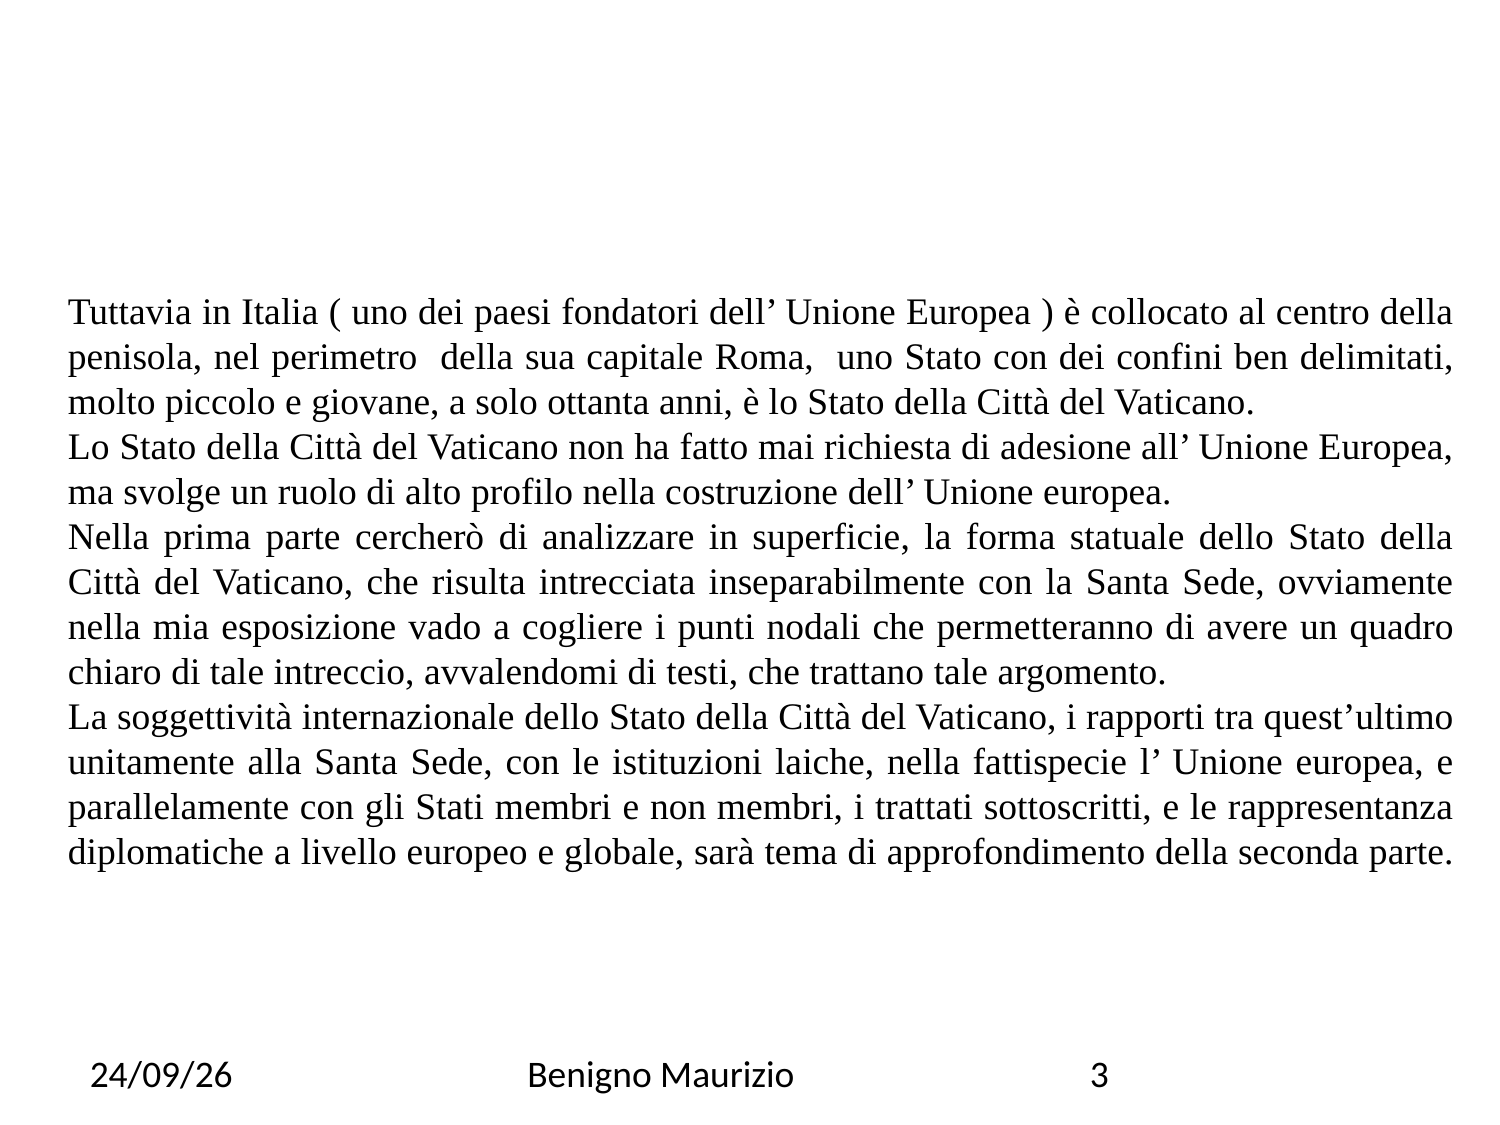

Tuttavia in Italia ( uno dei paesi fondatori dell’ Unione Europea ) è collocato al centro della penisola, nel perimetro della sua capitale Roma, uno Stato con dei confini ben delimitati, molto piccolo e giovane, a solo ottanta anni, è lo Stato della Città del Vaticano.
Lo Stato della Città del Vaticano non ha fatto mai richiesta di adesione all’ Unione Europea, ma svolge un ruolo di alto profilo nella costruzione dell’ Unione europea.
Nella prima parte cercherò di analizzare in superficie, la forma statuale dello Stato della Città del Vaticano, che risulta intrecciata inseparabilmente con la Santa Sede, ovviamente nella mia esposizione vado a cogliere i punti nodali che permetteranno di avere un quadro chiaro di tale intreccio, avvalendomi di testi, che trattano tale argomento.
La soggettività internazionale dello Stato della Città del Vaticano, i rapporti tra quest’ultimo unitamente alla Santa Sede, con le istituzioni laiche, nella fattispecie l’ Unione europea, e parallelamente con gli Stati membri e non membri, i trattati sottoscritti, e le rappresentanza diplomatiche a livello europeo e globale, sarà tema di approfondimento della seconda parte.
Benigno Maurizio